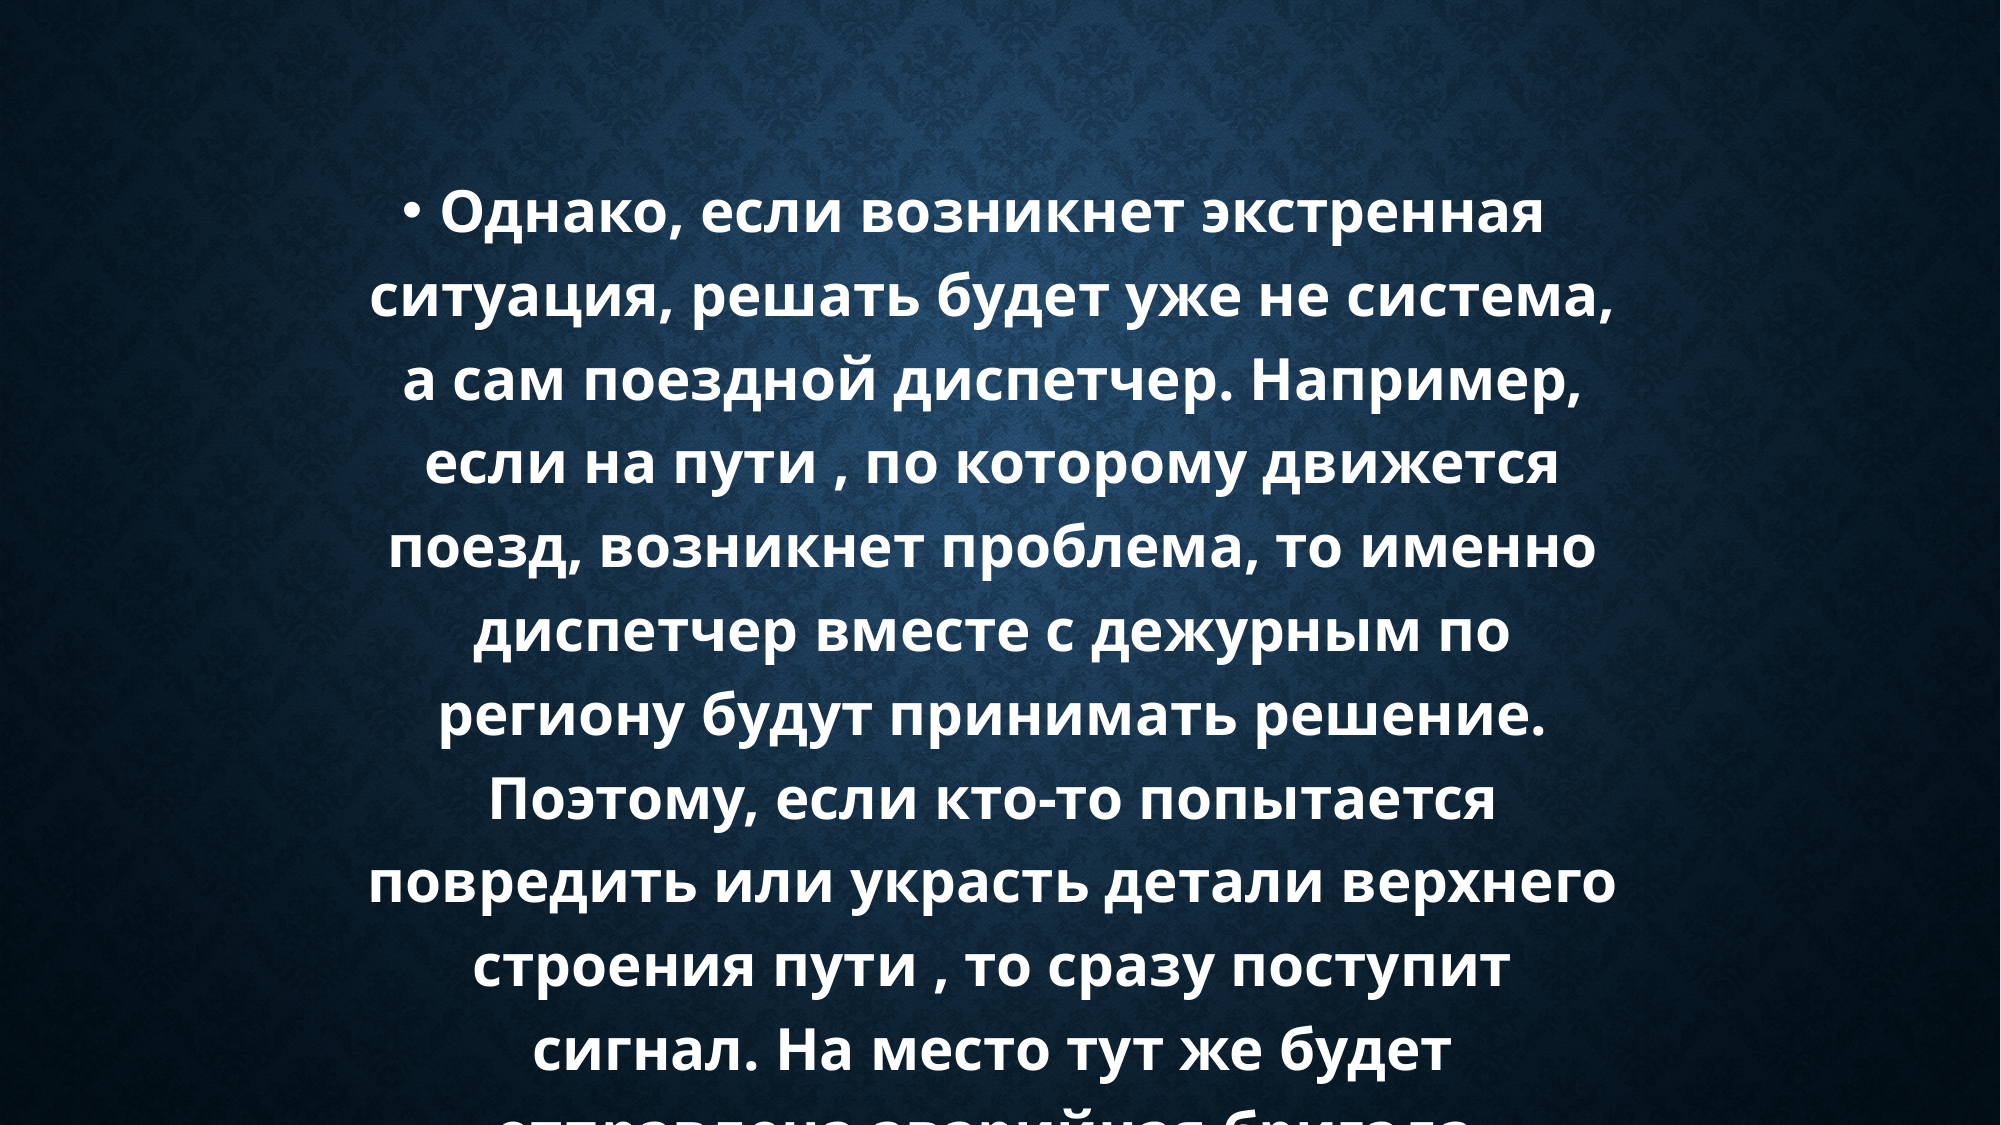

# Однако, если возникнет экстренная ситуация, решать будет уже не система, а сам поездной диспетчер. Например, если на пути , по которому движется поезд, возникнет проблема, то именно диспетчер вместе с дежурным по региону будут принимать решение. Поэтому, если кто-то попытается повредить или украсть детали верхнего строения пути , то сразу поступит сигнал. На место тут же будет отправлена аварийная бригада.